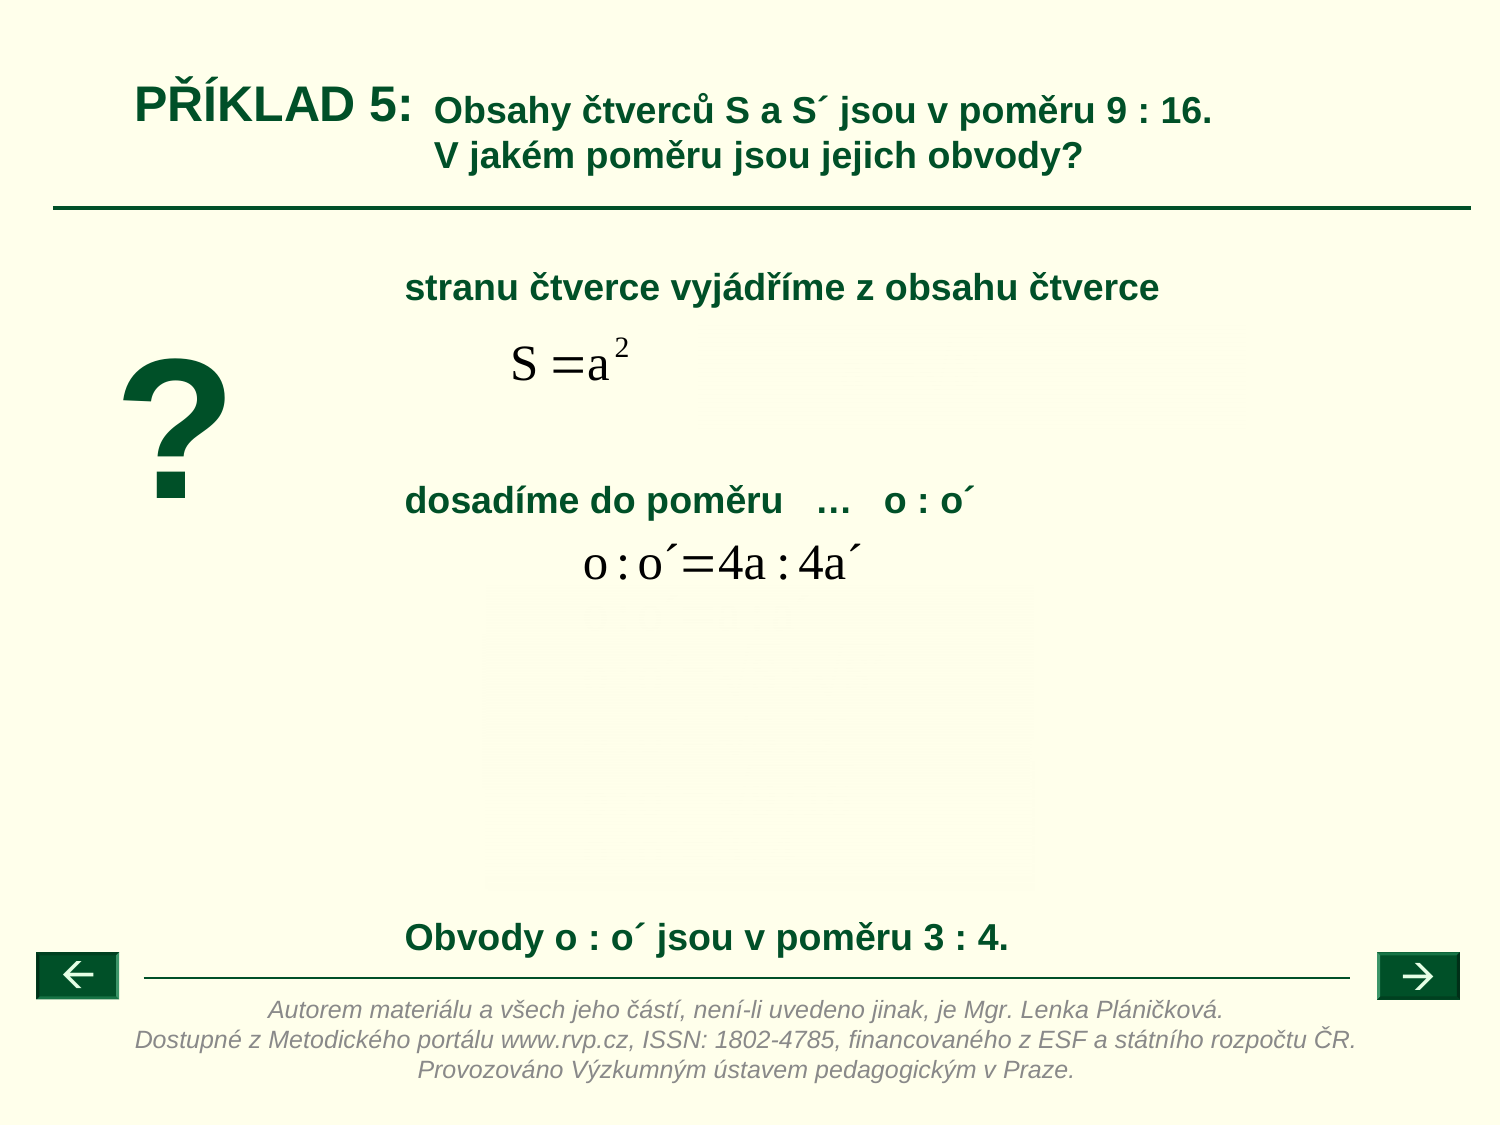

# PŘÍKLAD 5:
Obsahy čtverců S a S´ jsou v poměru 9 : 16.
V jakém poměru jsou jejich obvody?
stranu čtverce vyjádříme z obsahu čtverce
?
dosadíme do poměru … o : o´
Obvody o : o´ jsou v poměru 3 : 4.


Autorem materiálu a všech jeho částí, není-li uvedeno jinak, je Mgr. Lenka Pláničková.
Dostupné z Metodického portálu www.rvp.cz, ISSN: 1802-4785, financovaného z ESF a státního rozpočtu ČR.
Provozováno Výzkumným ústavem pedagogickým v Praze.